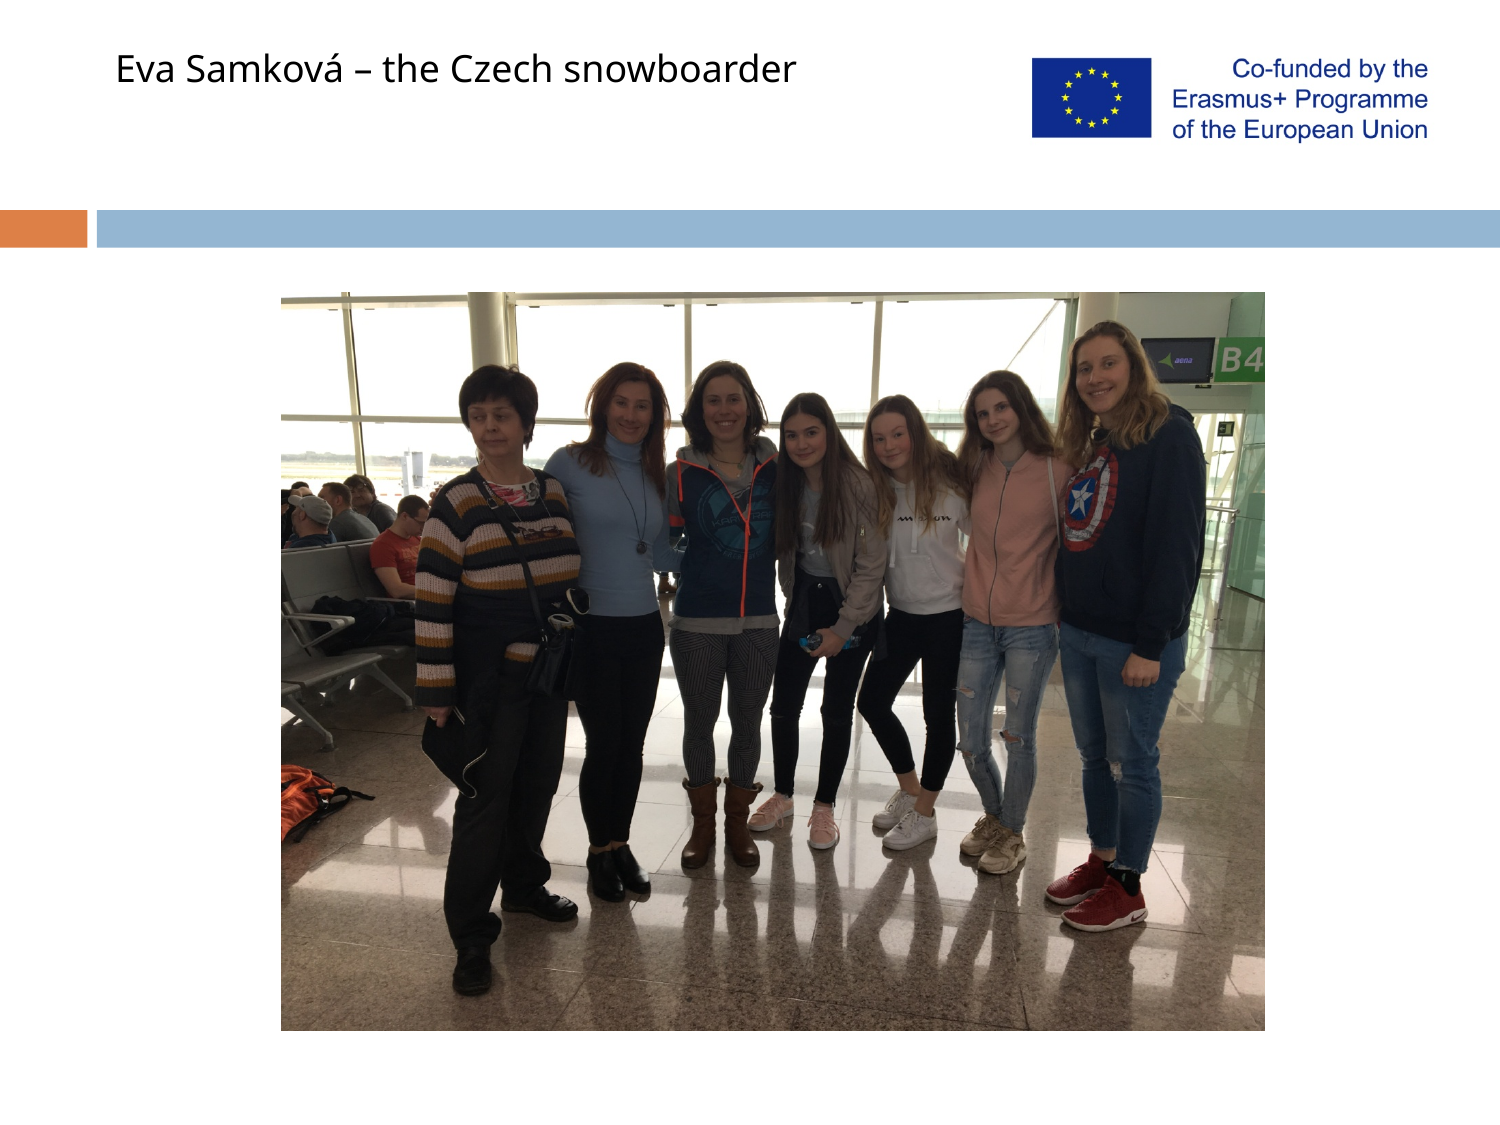

# Eva Samková – the Czech snowboarder